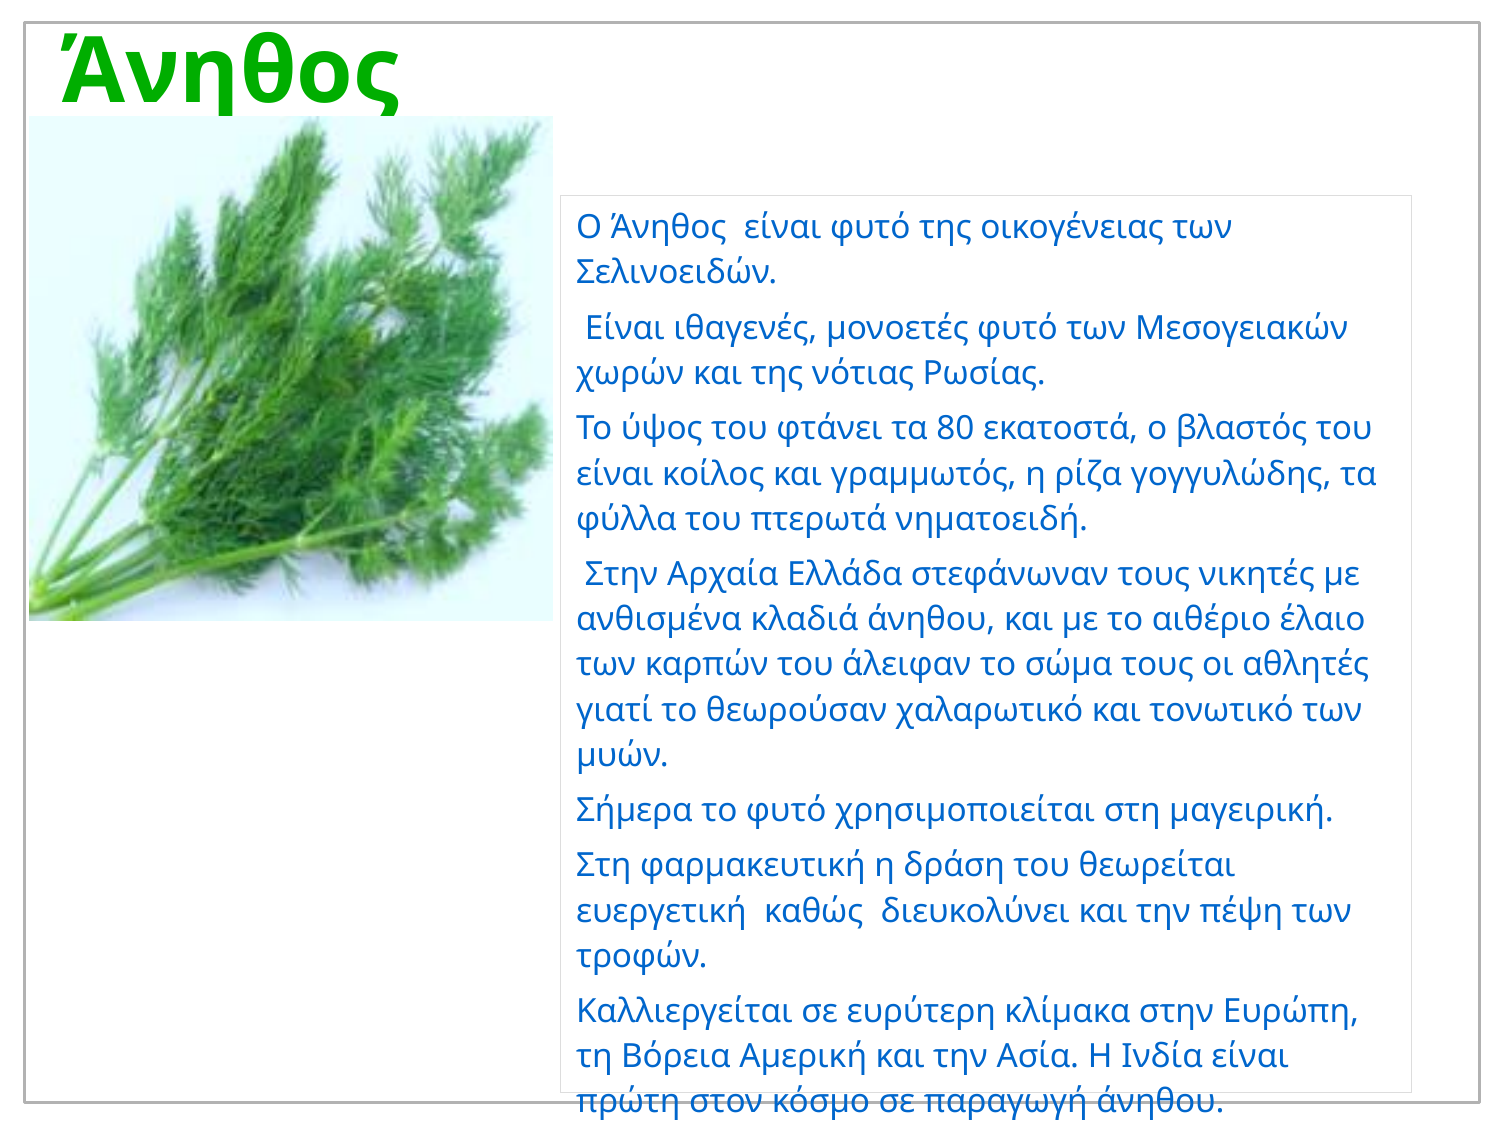

# Άνηθος
Ο Άνηθος είναι φυτό της οικογένειας των Σελινοειδών.
 Είναι ιθαγενές, μονοετές φυτό των Μεσογειακών χωρών και της νότιας Ρωσίας.
Το ύψος του φτάνει τα 80 εκατοστά, ο βλαστός του είναι κοίλος και γραμμωτός, η ρίζα γογγυλώδης, τα φύλλα του πτερωτά νηματοειδή.
 Στην Αρχαία Ελλάδα στεφάνωναν τους νικητές με ανθισμένα κλαδιά άνηθου, και με το αιθέριο έλαιο των καρπών του άλειφαν το σώμα τους οι αθλητές γιατί το θεωρούσαν χαλαρωτικό και τονωτικό των μυών.
Σήμερα το φυτό χρησιμοποιείται στη μαγειρική.
Στη φαρμακευτική η δράση του θεωρείται ευεργετική καθώς διευκολύνει και την πέψη των τροφών.
Καλλιεργείται σε ευρύτερη κλίμακα στην Ευρώπη, τη Βόρεια Αμερική και την Ασία. Η Ινδία είναι πρώτη στον κόσμο σε παραγωγή άνηθου. Ακολουθούν η Κίνα, το Μεξικό και η Ισπανία.